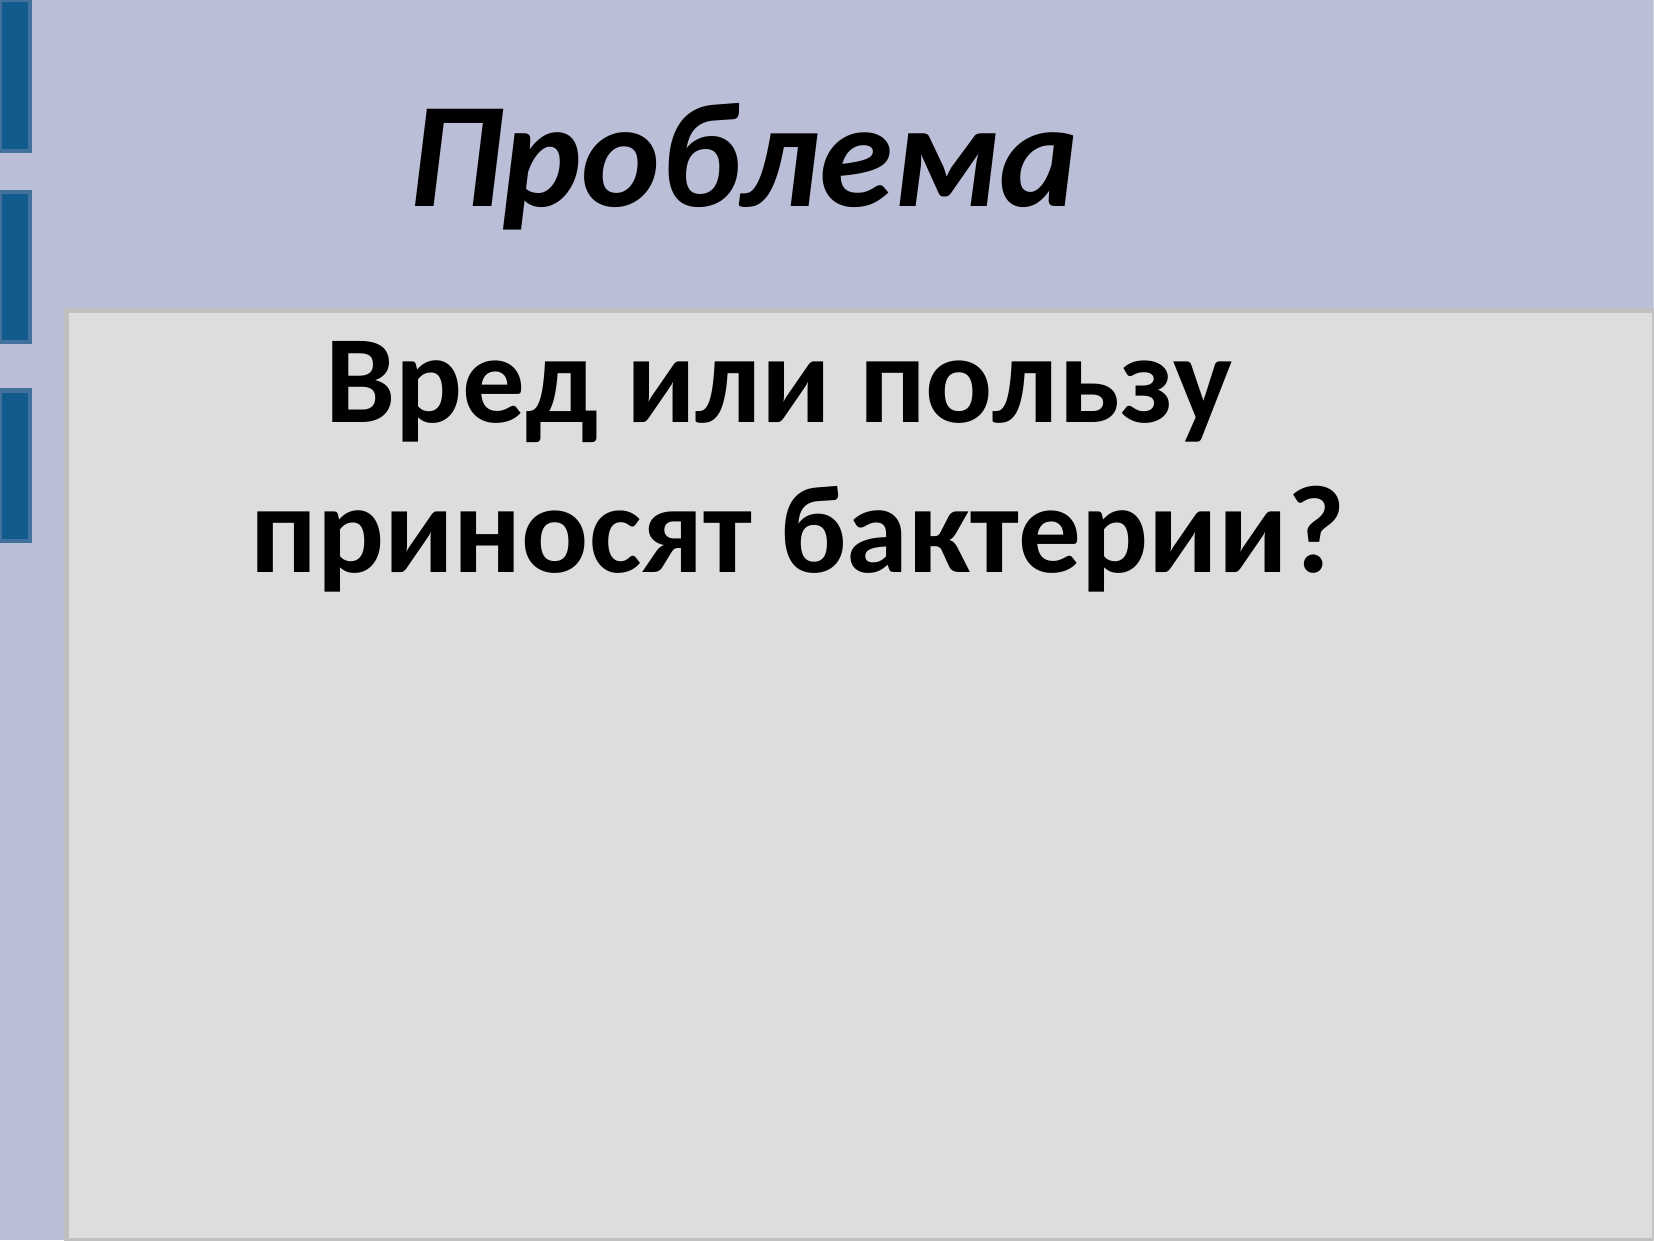

# Проблема
	Вред или пользу приносят бактерии?